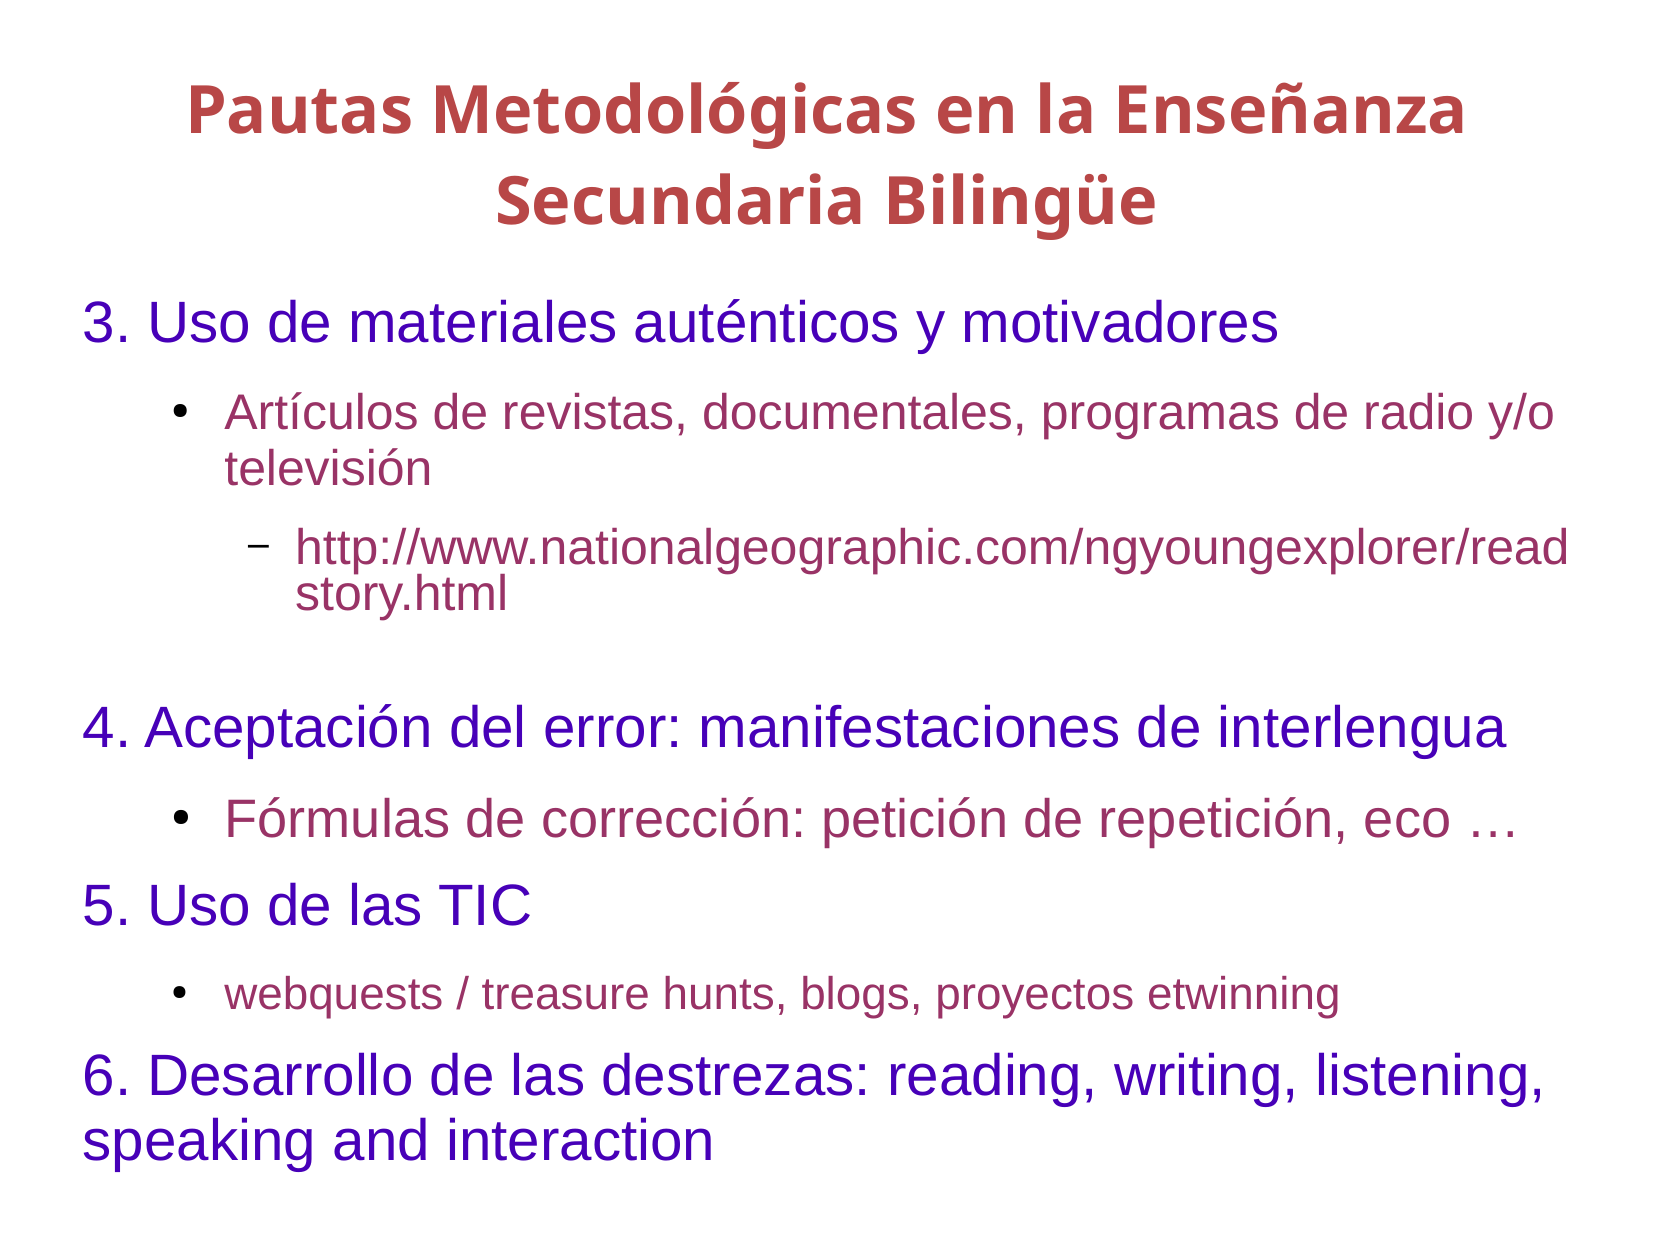

Pautas Metodológicas en la Enseñanza Secundaria Bilingüe
# 3. Uso de materiales auténticos y motivadores
Artículos de revistas, documentales, programas de radio y/o televisión
http://www.nationalgeographic.com/ngyoungexplorer/readstory.html
4. Aceptación del error: manifestaciones de interlengua
Fórmulas de corrección: petición de repetición, eco …
5. Uso de las TIC
webquests / treasure hunts, blogs, proyectos etwinning
6. Desarrollo de las destrezas: reading, writing, listening, speaking and interaction